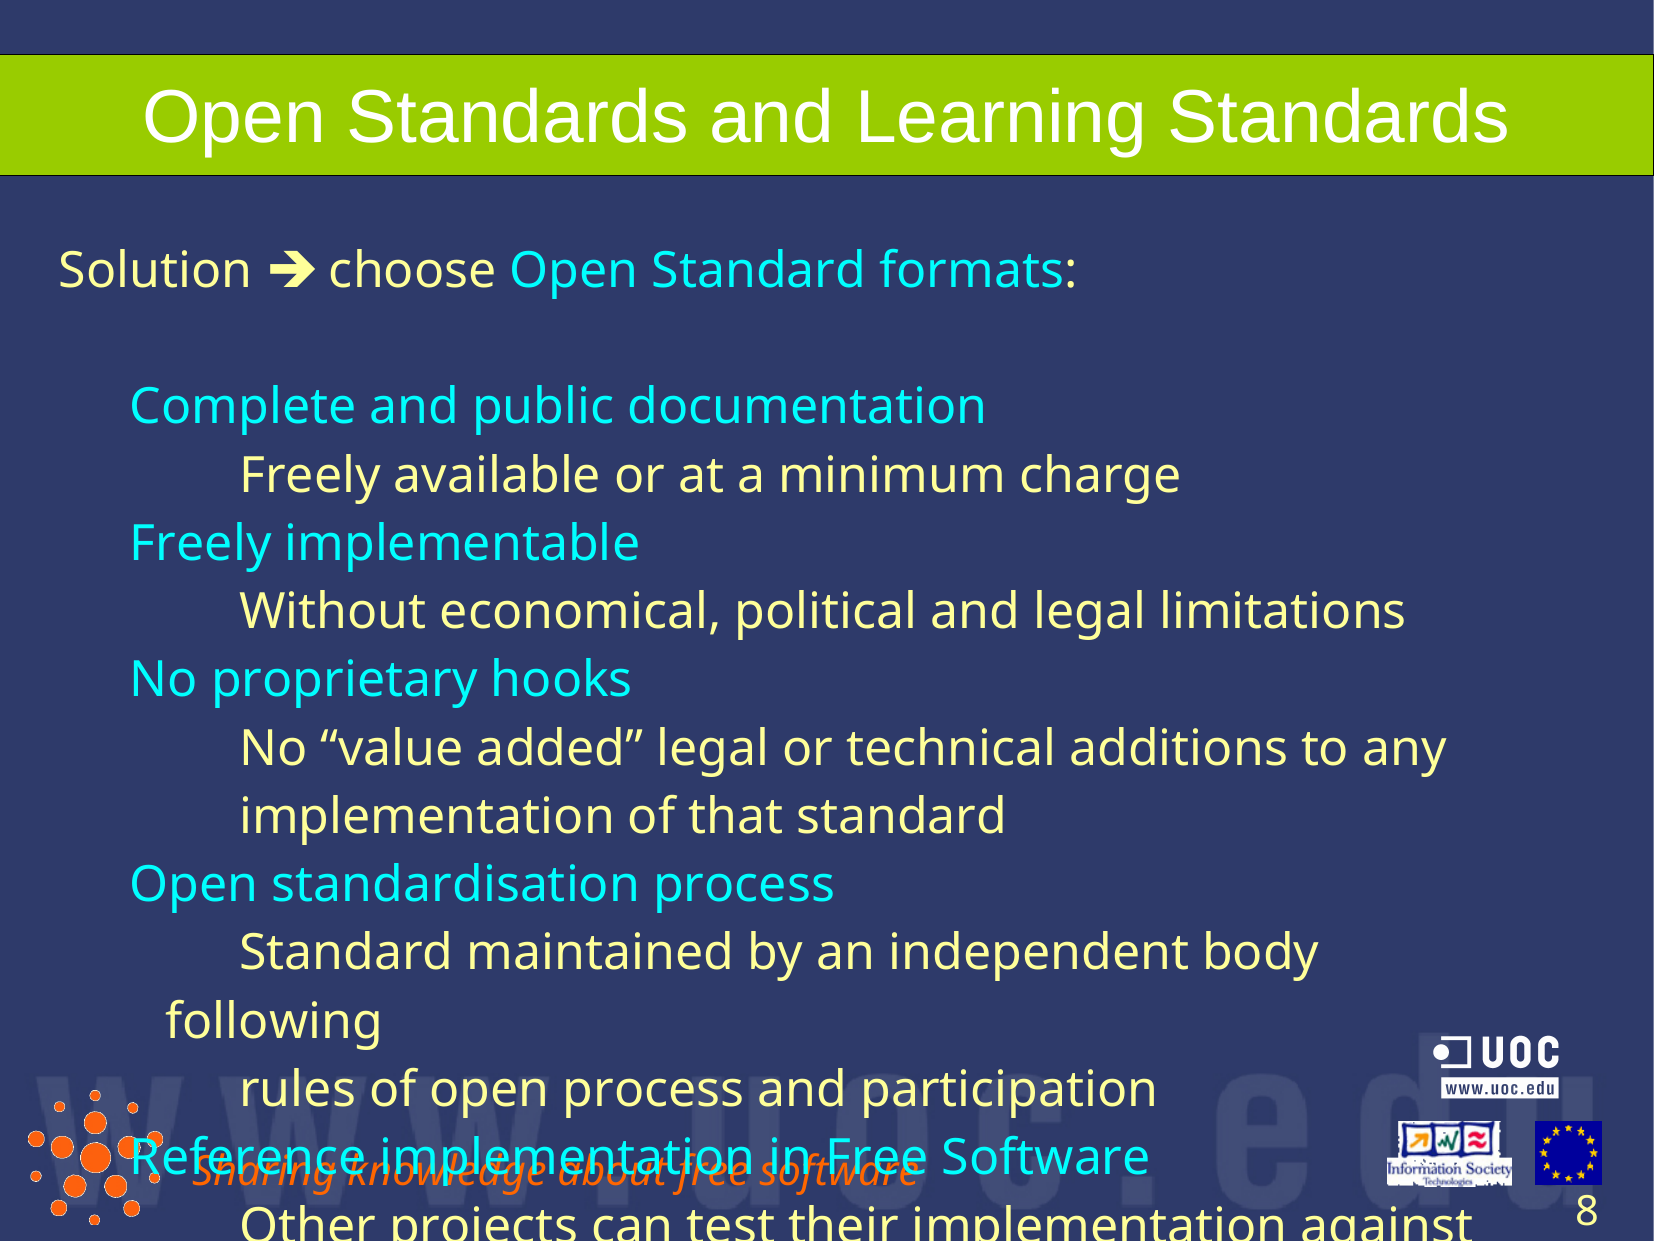

# Open Standards and Learning Standards
Solution  choose Open Standard formats:
Complete and public documentation
	Freely available or at a minimum charge
Freely implementable
	Without economical, political and legal limitations
No proprietary hooks
	No “value added” legal or technical additions to any
	implementation of that standard
Open standardisation process
	Standard maintained by an independent body following
 	rules of open process and participation
Reference implementation in Free Software
	Other projects can test their implementation against
	this one